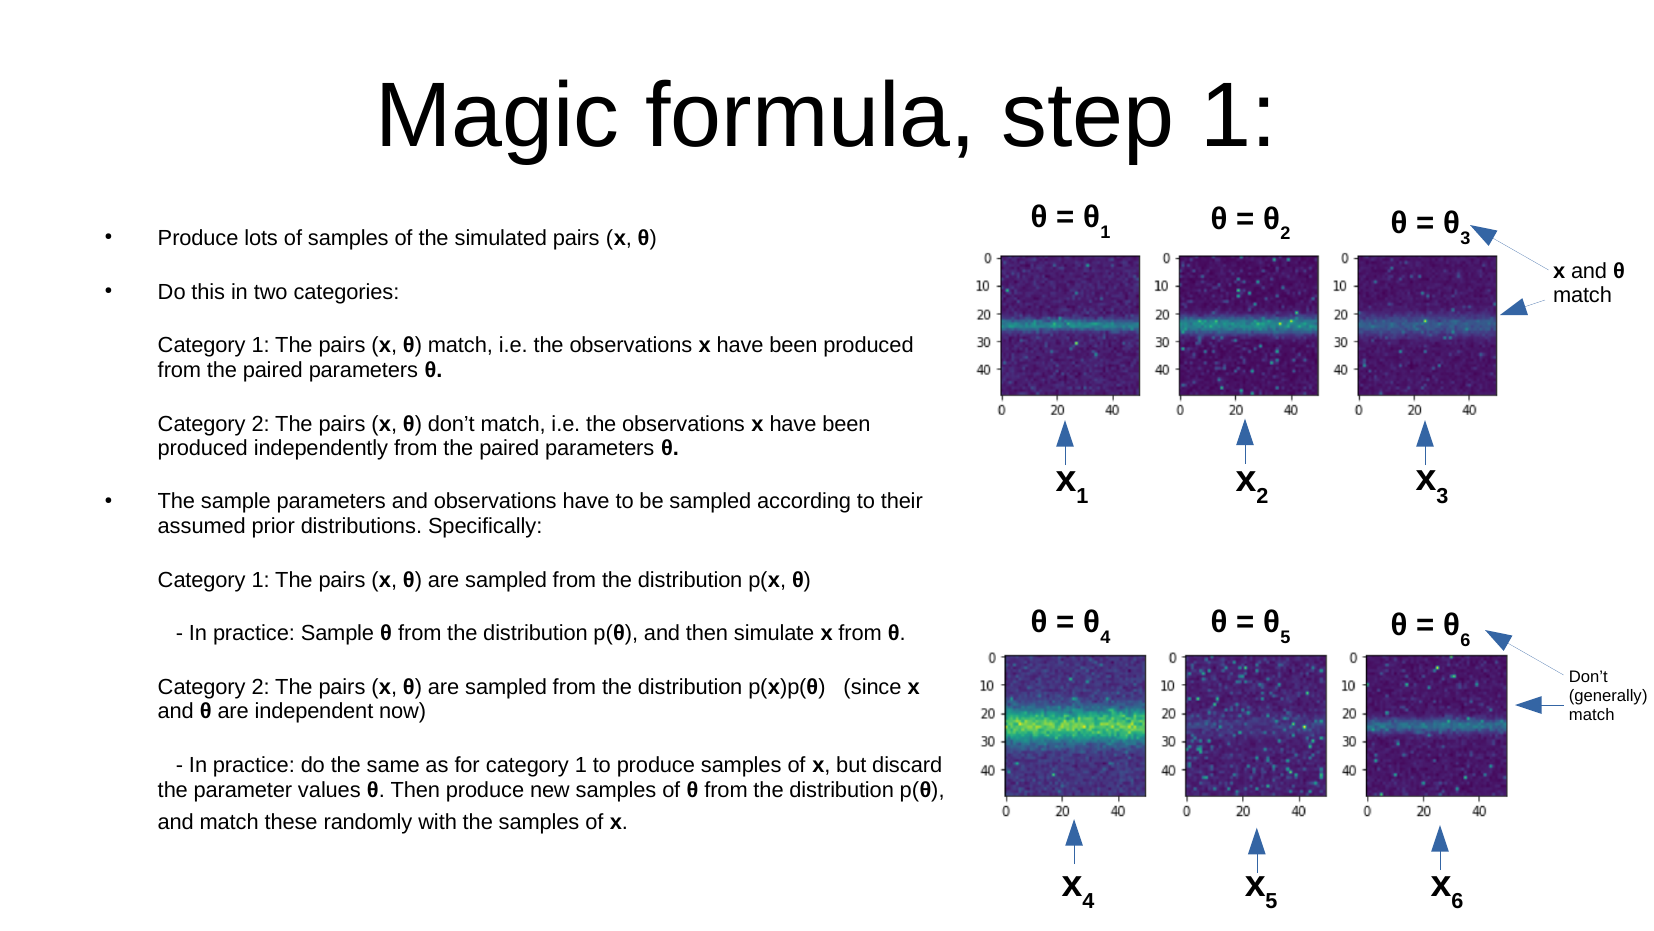

# Magic formula, step 1:
θ = θ1
θ = θ2
θ = θ3
Produce lots of samples of the simulated pairs (x, θ)
Do this in two categories:
Category 1: The pairs (x, θ) match, i.e. the observations x have been produced from the paired parameters θ.
Category 2: The pairs (x, θ) don’t match, i.e. the observations x have been produced independently from the paired parameters θ.
The sample parameters and observations have to be sampled according to their assumed prior distributions. Specifically:
Category 1: The pairs (x, θ) are sampled from the distribution p(x, θ)
 - In practice: Sample θ from the distribution p(θ), and then simulate x from θ.
Category 2: The pairs (x, θ) are sampled from the distribution p(x)p(θ) (since x and θ are independent now)
 - In practice: do the same as for category 1 to produce samples of x, but discard the parameter values θ. Then produce new samples of θ from the distribution p(θ), and match these randomly with the samples of x.
x and θ match
x3
x1
x2
θ = θ4
θ = θ5
θ = θ6
Don’t
(generally) match
x4
x5
x6